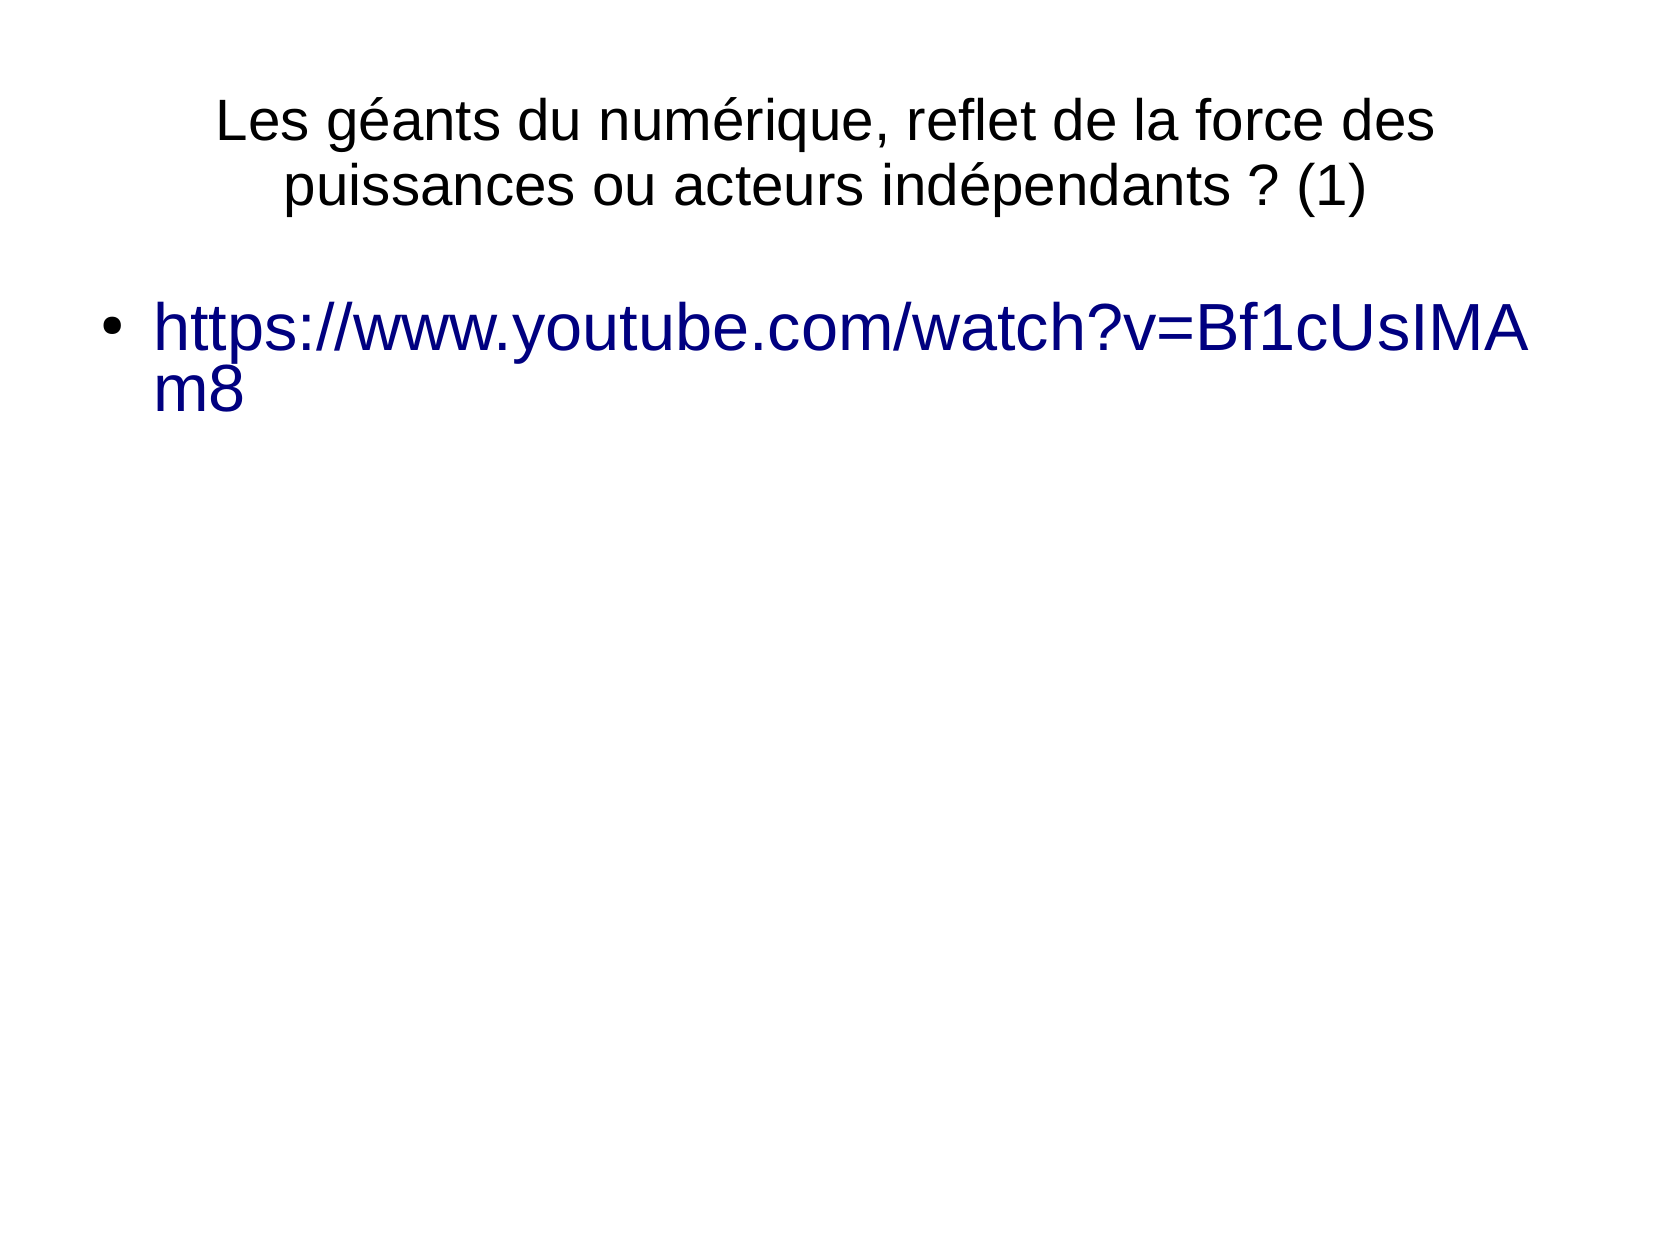

# Les géants du numérique, reflet de la force des puissances ou acteurs indépendants ? (1)
https://www.youtube.com/watch?v=Bf1cUsIMAm8